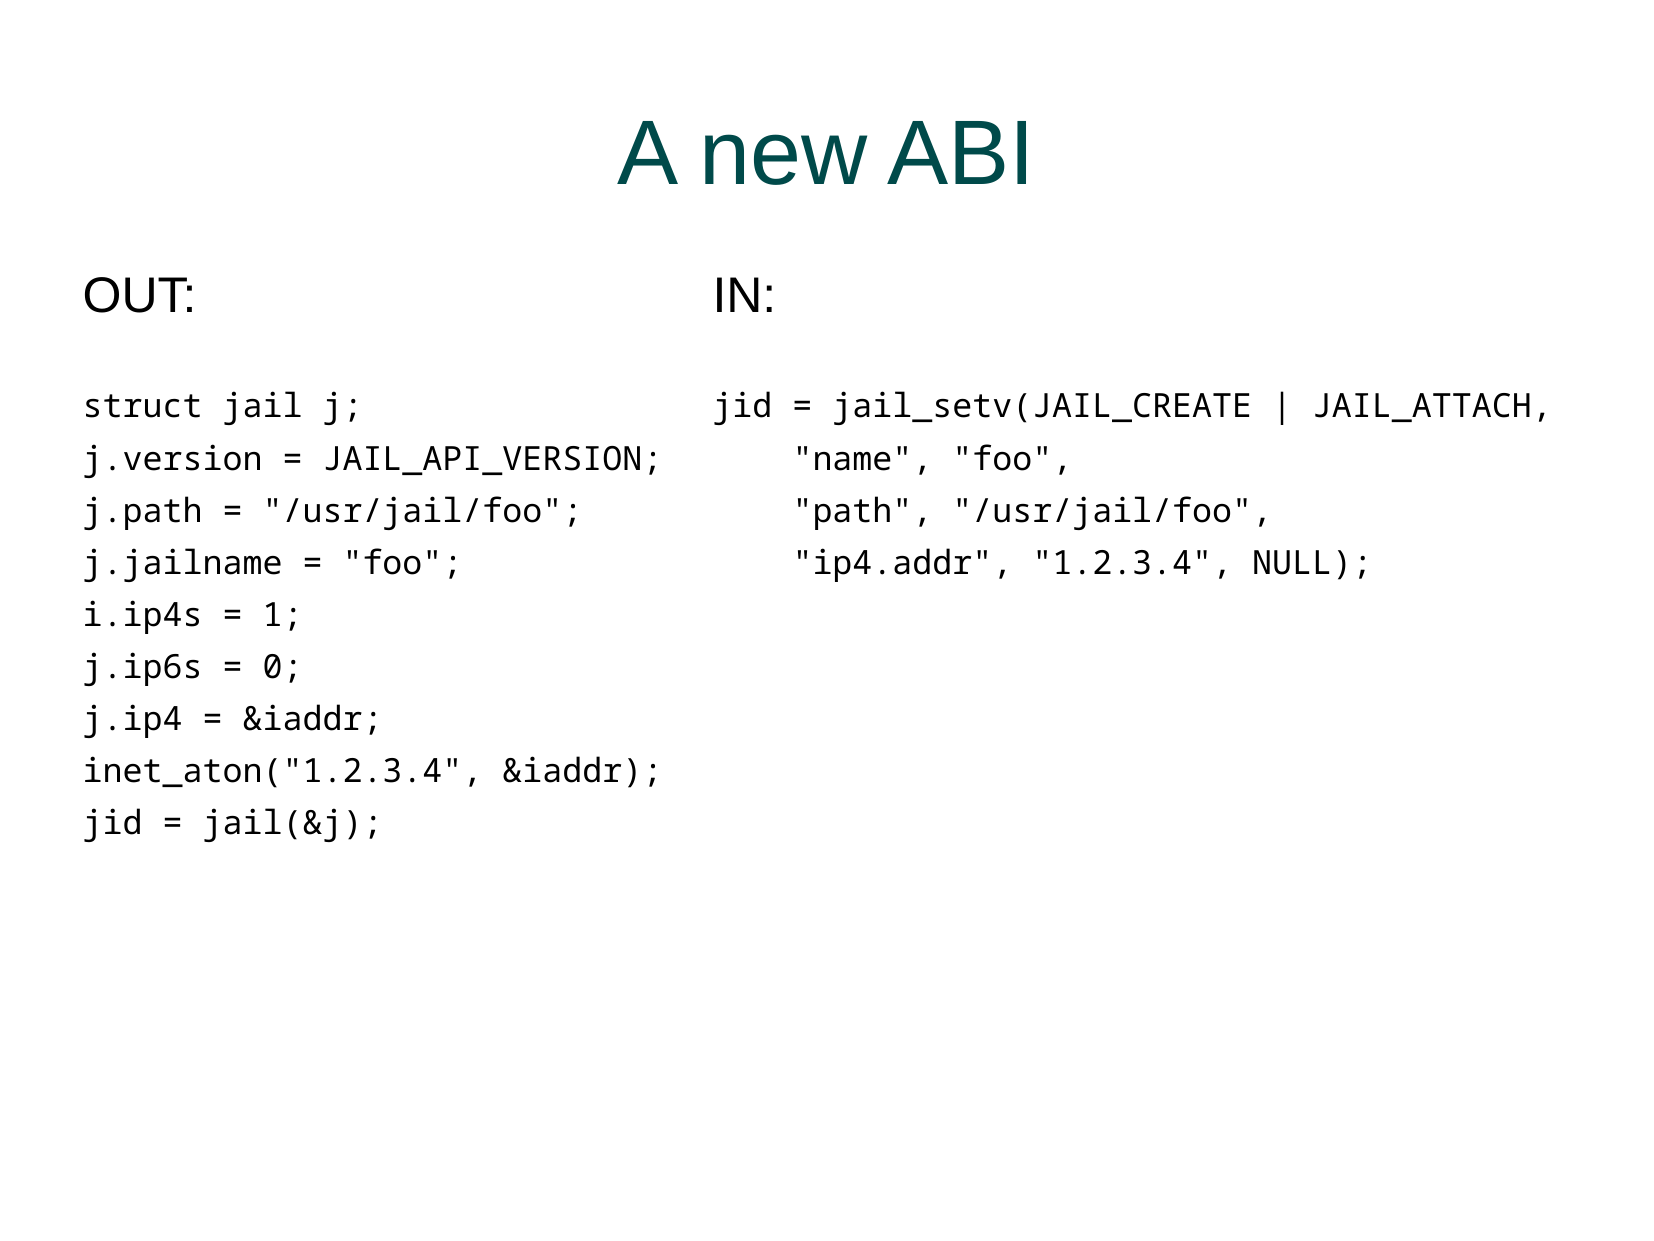

# A new ABI
OUT:
struct jail j;
j.version = JAIL_API_VERSION;
j.path = "/usr/jail/foo";
j.jailname = "foo";
i.ip4s = 1;
j.ip6s = 0;
j.ip4 = &iaddr;
inet_aton("1.2.3.4", &iaddr);
jid = jail(&j);
IN:
jid = jail_setv(JAIL_CREATE | JAIL_ATTACH,
 "name", "foo",
 "path", "/usr/jail/foo",
 "ip4.addr", "1.2.3.4", NULL);
IN:
struct jailparam params[3];
jailparam_init(&params[0], "name");
jailparam_init(&params[1], "path");
jailparam_init(&params[2], "ip4.addr");
jailparam_import(&params[0], "foo");
jailparam_import(&params[1], "/usr/jail/foo");
jailparam_import(&params[2], "1.2.3.4");
jid = jailparam_set(params, 3,
 JAIL_CREATE | JAIL_ATTACH);
jailparam_free(params);
IN:
struct jailparam params[3];
jailparam_init(&params[0], "name");
jailparam_init(&params[1], "path");
jailparam_init(&params[2], "ip4.addr");
jailparam_import(&params[0], "foo");
jailparam_import(&params[1], "/usr/jail/foo");
jailparam_import(&params[2], "1.2.3.4");
jid = jailparam_set(params, 3,
 JAIL_CREATE | JAIL_ATTACH);
jailparam_free(params);
IN:
struct jailparam params[3];
jailparam_init(&params[0], "name");
jailparam_init(&params[1], "path");
jailparam_init(&params[2], "ip4.addr");
jailparam_import(&params[0], "foo");
jailparam_import(&params[1], "/usr/jail/foo");
jailparam_import(&params[2], "1.2.3.4");
jid = jailparam_set(params, 3,
 JAIL_CREATE | JAIL_ATTACH);
jailparam_free(params);